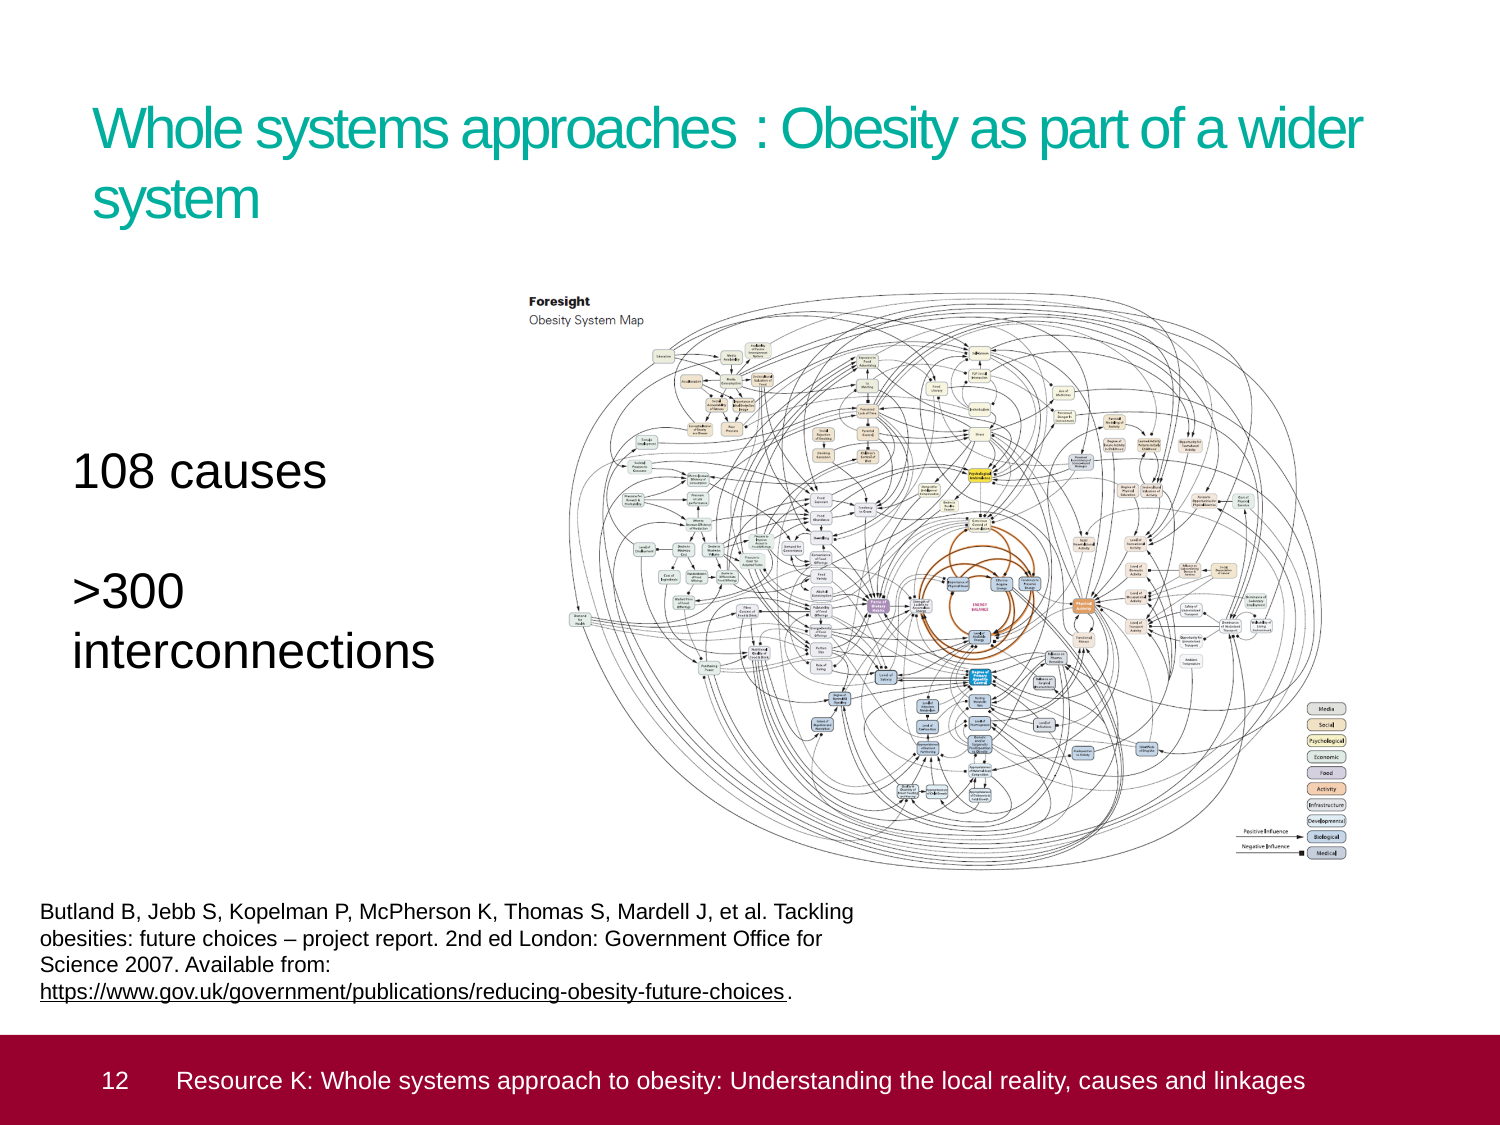

# Whole systems approaches:: Obesity as part of a wider system
108 causes
>300 interconnections
Butland B, Jebb S, Kopelman P, McPherson K, Thomas S, Mardell J, et al. Tackling obesities: future choices – project report. 2nd ed London: Government Office for Science 2007. Available from: https://www.gov.uk/government/publications/reducing-obesity-future-choices.
 11
Resource K: Whole systems approach to obesity: Understanding the local reality, causes and linkages